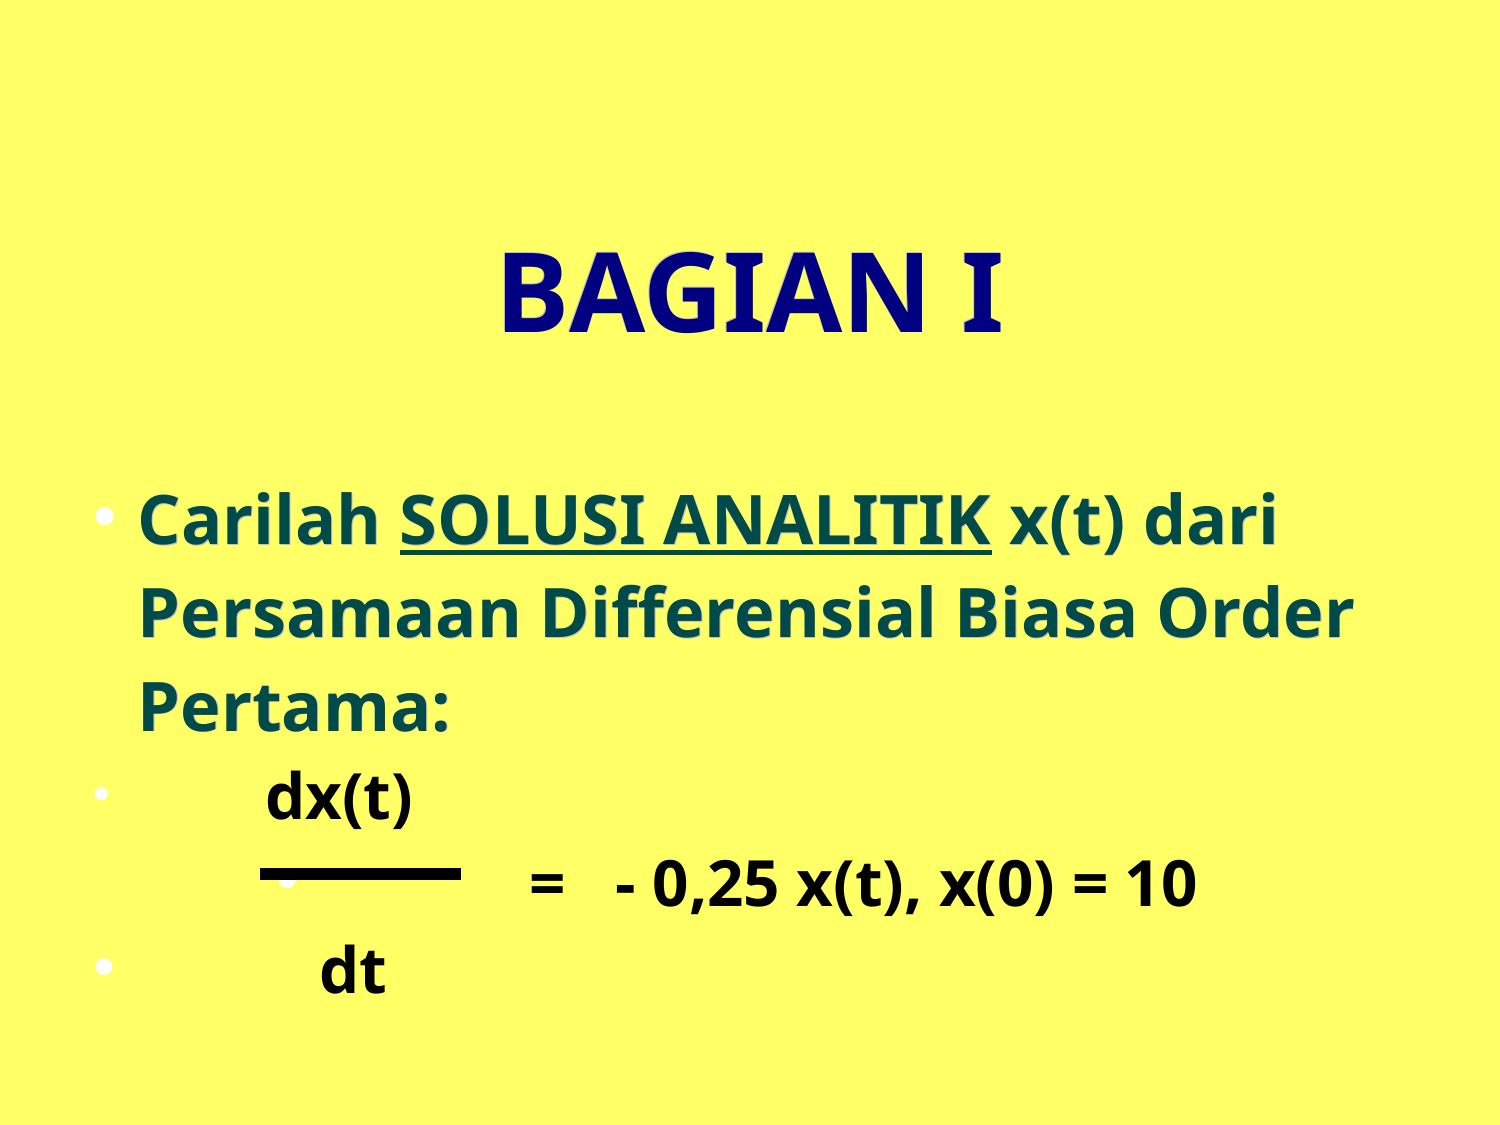

# BAGIAN I
Carilah SOLUSI ANALITIK x(t) dari Persamaan Differensial Biasa Order Pertama:
 dx(t)
 = - 0,25 x(t), x(0) = 10
 dt